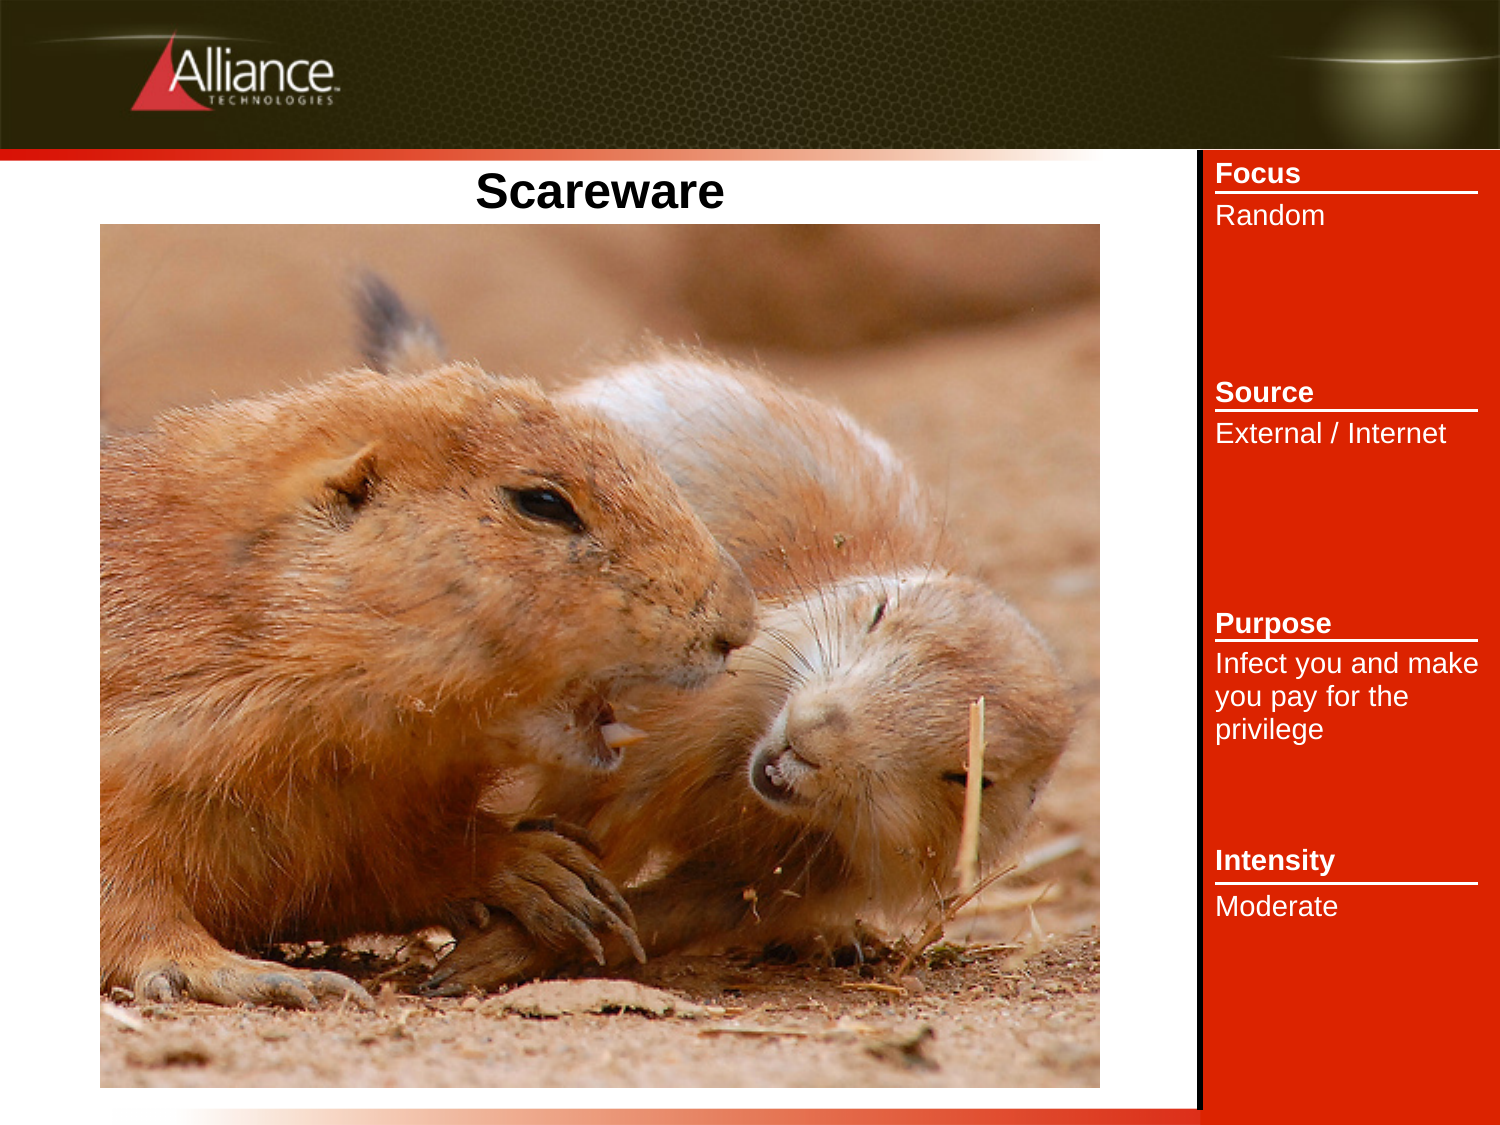

Focus
Scareware
Random
Source
External / Internet
Purpose
Infect you and make you pay for the privilege
Intensity
Moderate